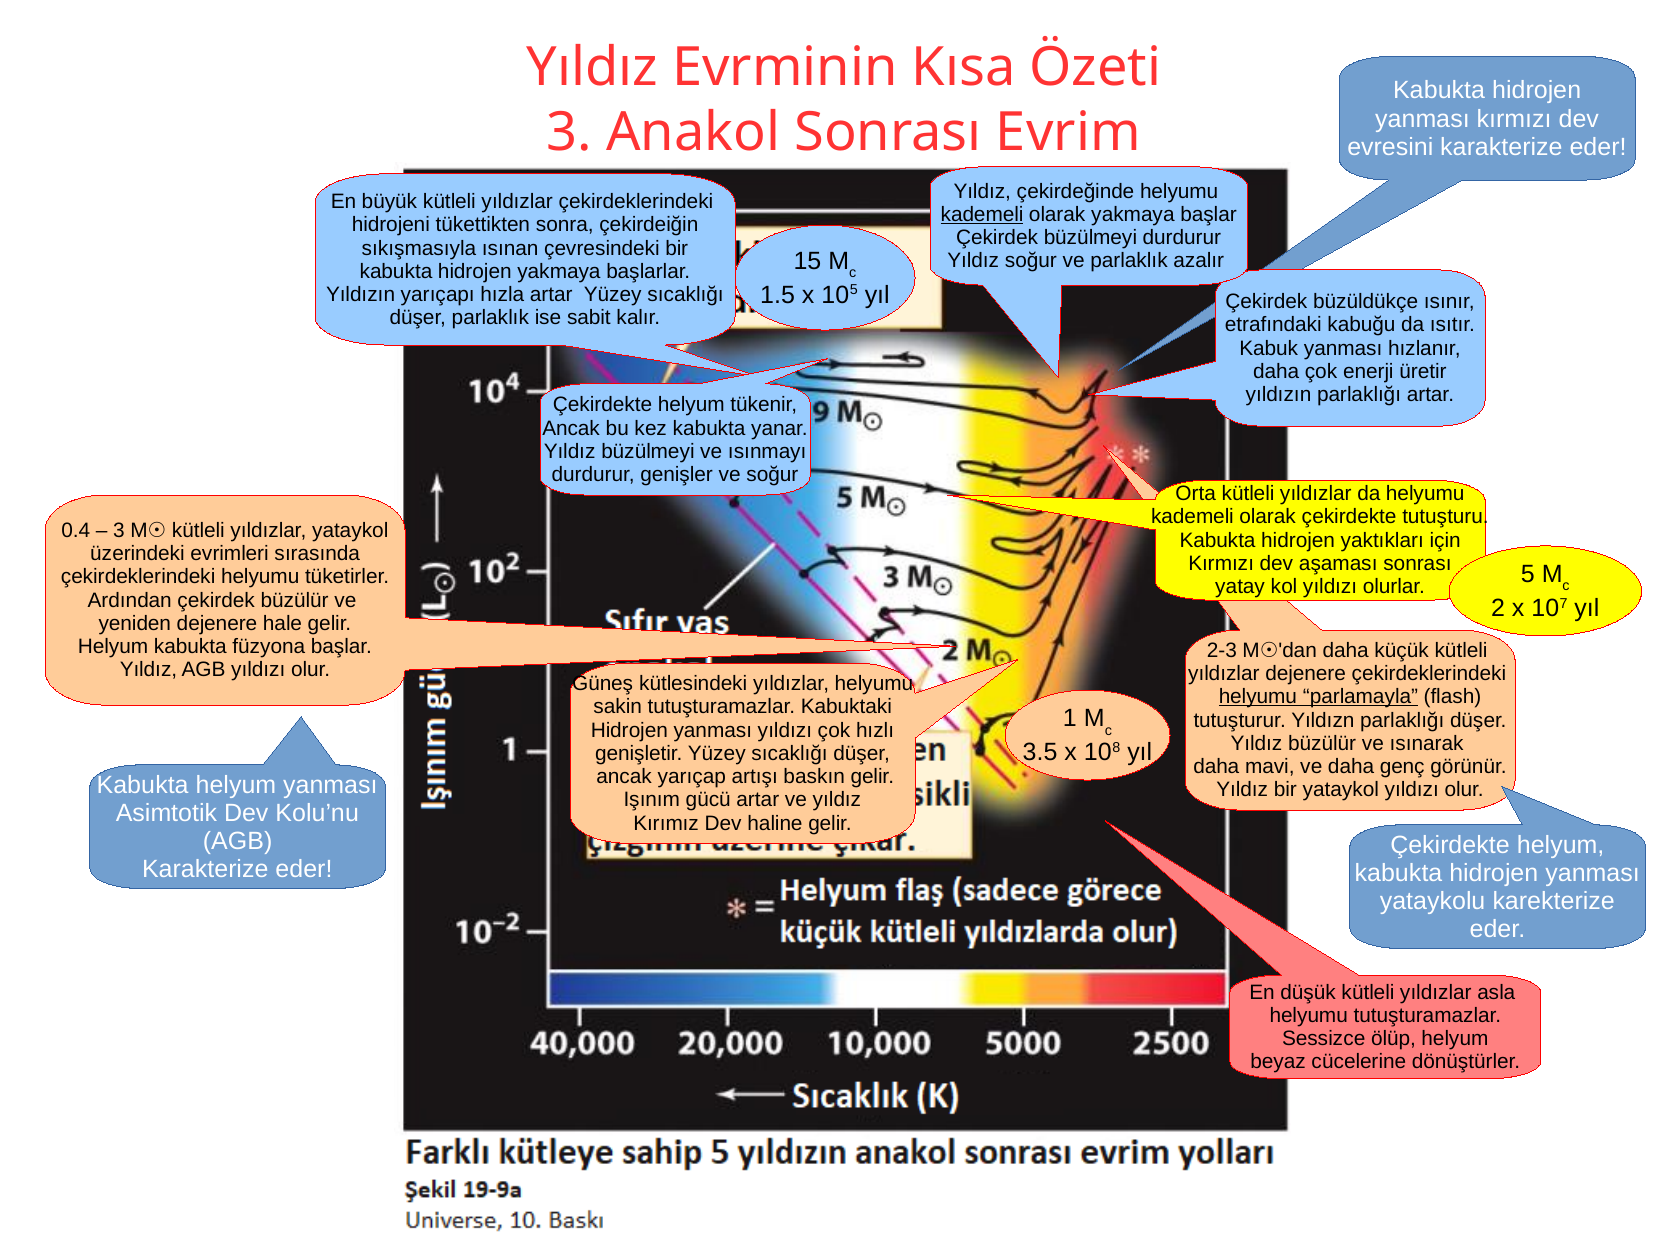

# Yıldız Evrminin Kısa Özeti 3. Anakol Sonrası Evrim
Kabukta hidrojen
yanması kırmızı dev
evresini karakterize eder!
Yıldız, çekirdeğinde helyumu
kademeli olarak yakmaya başlar
Çekirdek büzülmeyi durdurur
Yıldız soğur ve parlaklık azalır
En büyük kütleli yıldızlar çekirdeklerindeki
hidrojeni tükettikten sonra, çekirdeiğin
sıkışmasıyla ısınan çevresindeki bir
kabukta hidrojen yakmaya başlarlar.
 Yıldızın yarıçapı hızla artar Yüzey sıcaklığı
düşer, parlaklık ise sabit kalır.
15 Mc
1.5 x 105 yıl
Çekirdek büzüldükçe ısınır,
etrafındaki kabuğu da ısıtır.
Kabuk yanması hızlanır,
daha çok enerji üretir
yıldızın parlaklığı artar.
Çekirdekte helyum tükenir,
Ancak bu kez kabukta yanar.
Yıldız büzülmeyi ve ısınmayı
durdurur, genişler ve soğur
Orta kütleli yıldızlar da helyumu
kademeli olarak çekirdekte tutuşturu.
Kabukta hidrojen yaktıkları için
Kırmızı dev aşaması sonrası
yatay kol yıldızı olurlar.
0.4 – 3 M☉ kütleli yıldızlar, yataykol
üzerindeki evrimleri sırasında
çekirdeklerindeki helyumu tüketirler.
Ardından çekirdek büzülür ve
yeniden dejenere hale gelir.
Helyum kabukta füzyona başlar.
Yıldız, AGB yıldızı olur.
5 Mc
2 x 107 yıl
2-3 M☉'dan daha küçük kütleli
yıldızlar dejenere çekirdeklerindeki
helyumu “parlamayla” (flash)
tutuşturur. Yıldızn parlaklığı düşer.
Yıldız büzülür ve ısınarak
daha mavi, ve daha genç görünür.
Yıldız bir yataykol yıldızı olur.
Güneş kütlesindeki yıldızlar, helyumu
sakin tutuşturamazlar. Kabuktaki
Hidrojen yanması yıldızı çok hızlı
genişletir. Yüzey sıcaklığı düşer,
 ancak yarıçap artışı baskın gelir.
Işınım gücü artar ve yıldız
Kırımız Dev haline gelir.
1 Mc
3.5 x 108 yıl
Kabukta helyum yanması
Asimtotik Dev Kolu’nu
(AGB)
Karakterize eder!
Çekirdekte helyum,
kabukta hidrojen yanması
yataykolu karekterize
eder.
En düşük kütleli yıldızlar asla
helyumu tutuşturamazlar.
Sessizce ölüp, helyum
beyaz cücelerine dönüştürler.